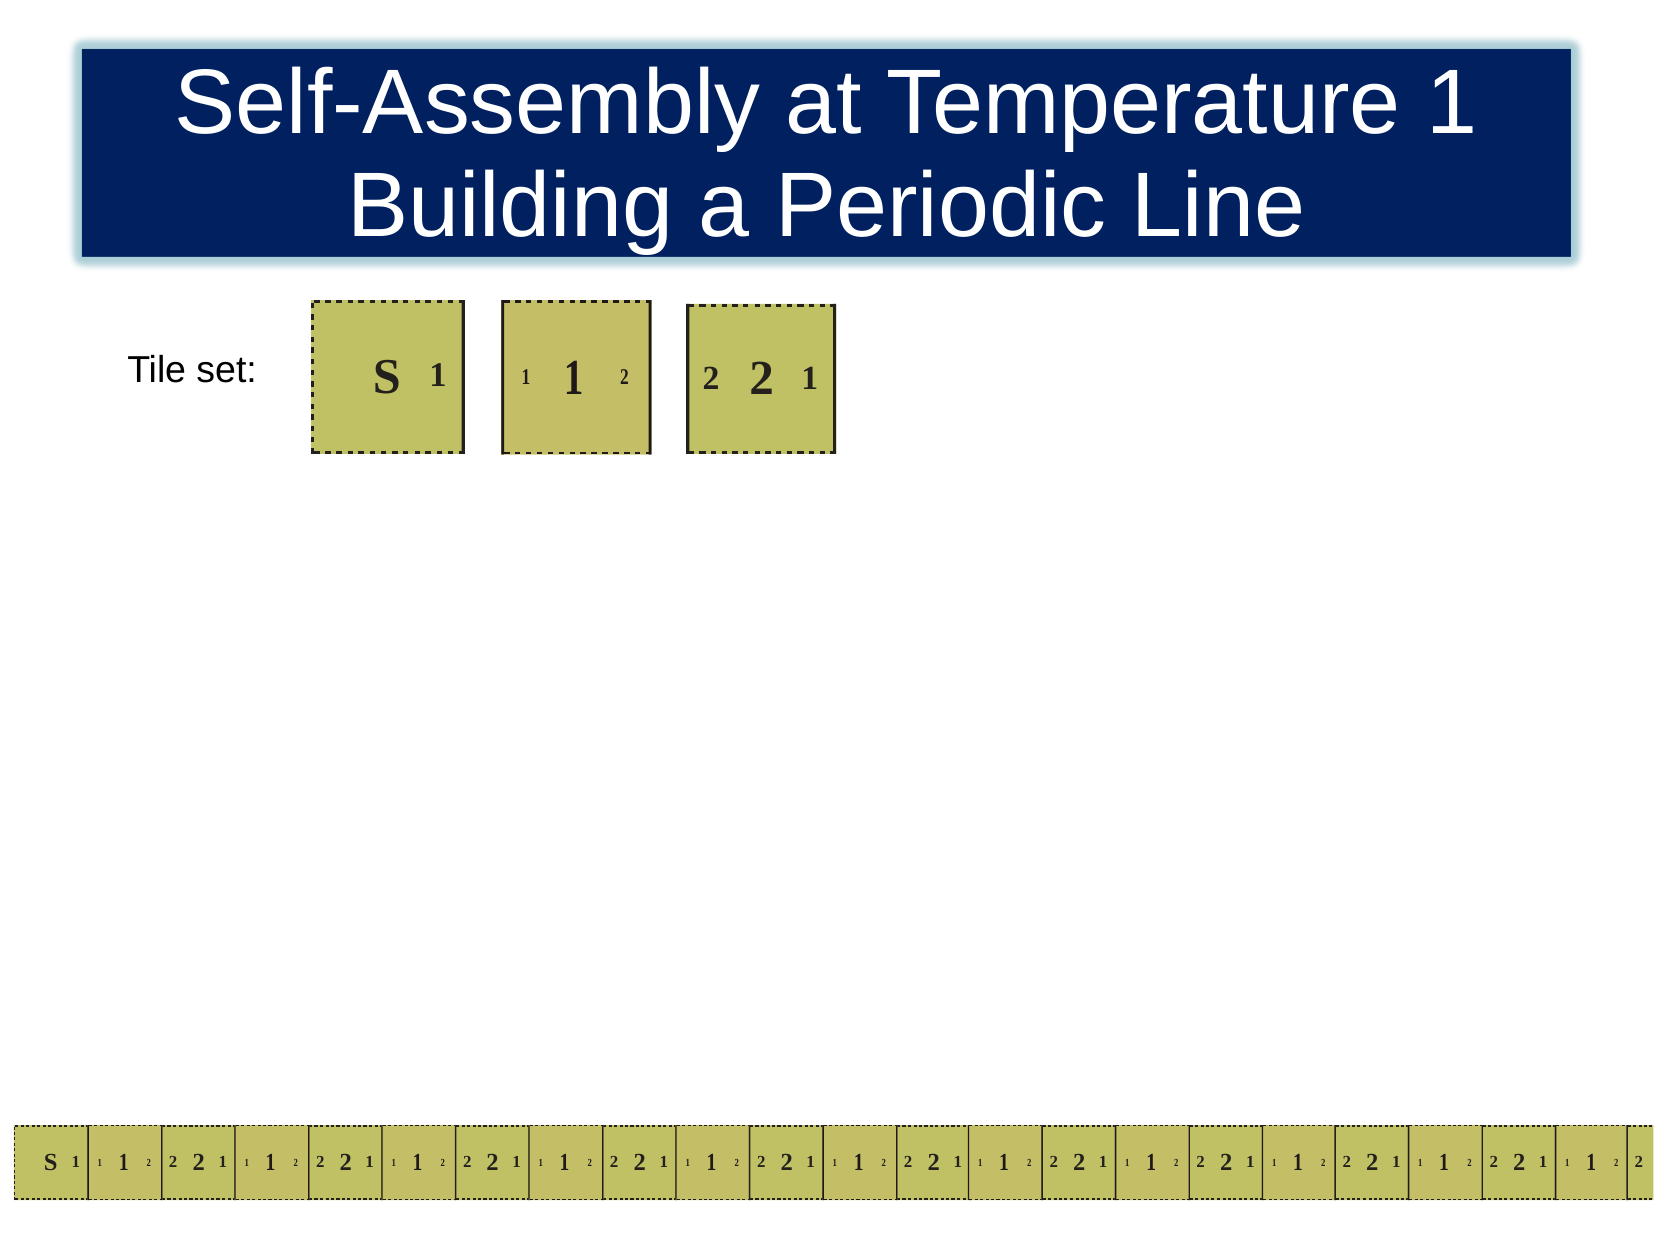

Self-Assembly at Temperature 1
Building a Periodic Line
Tile set: